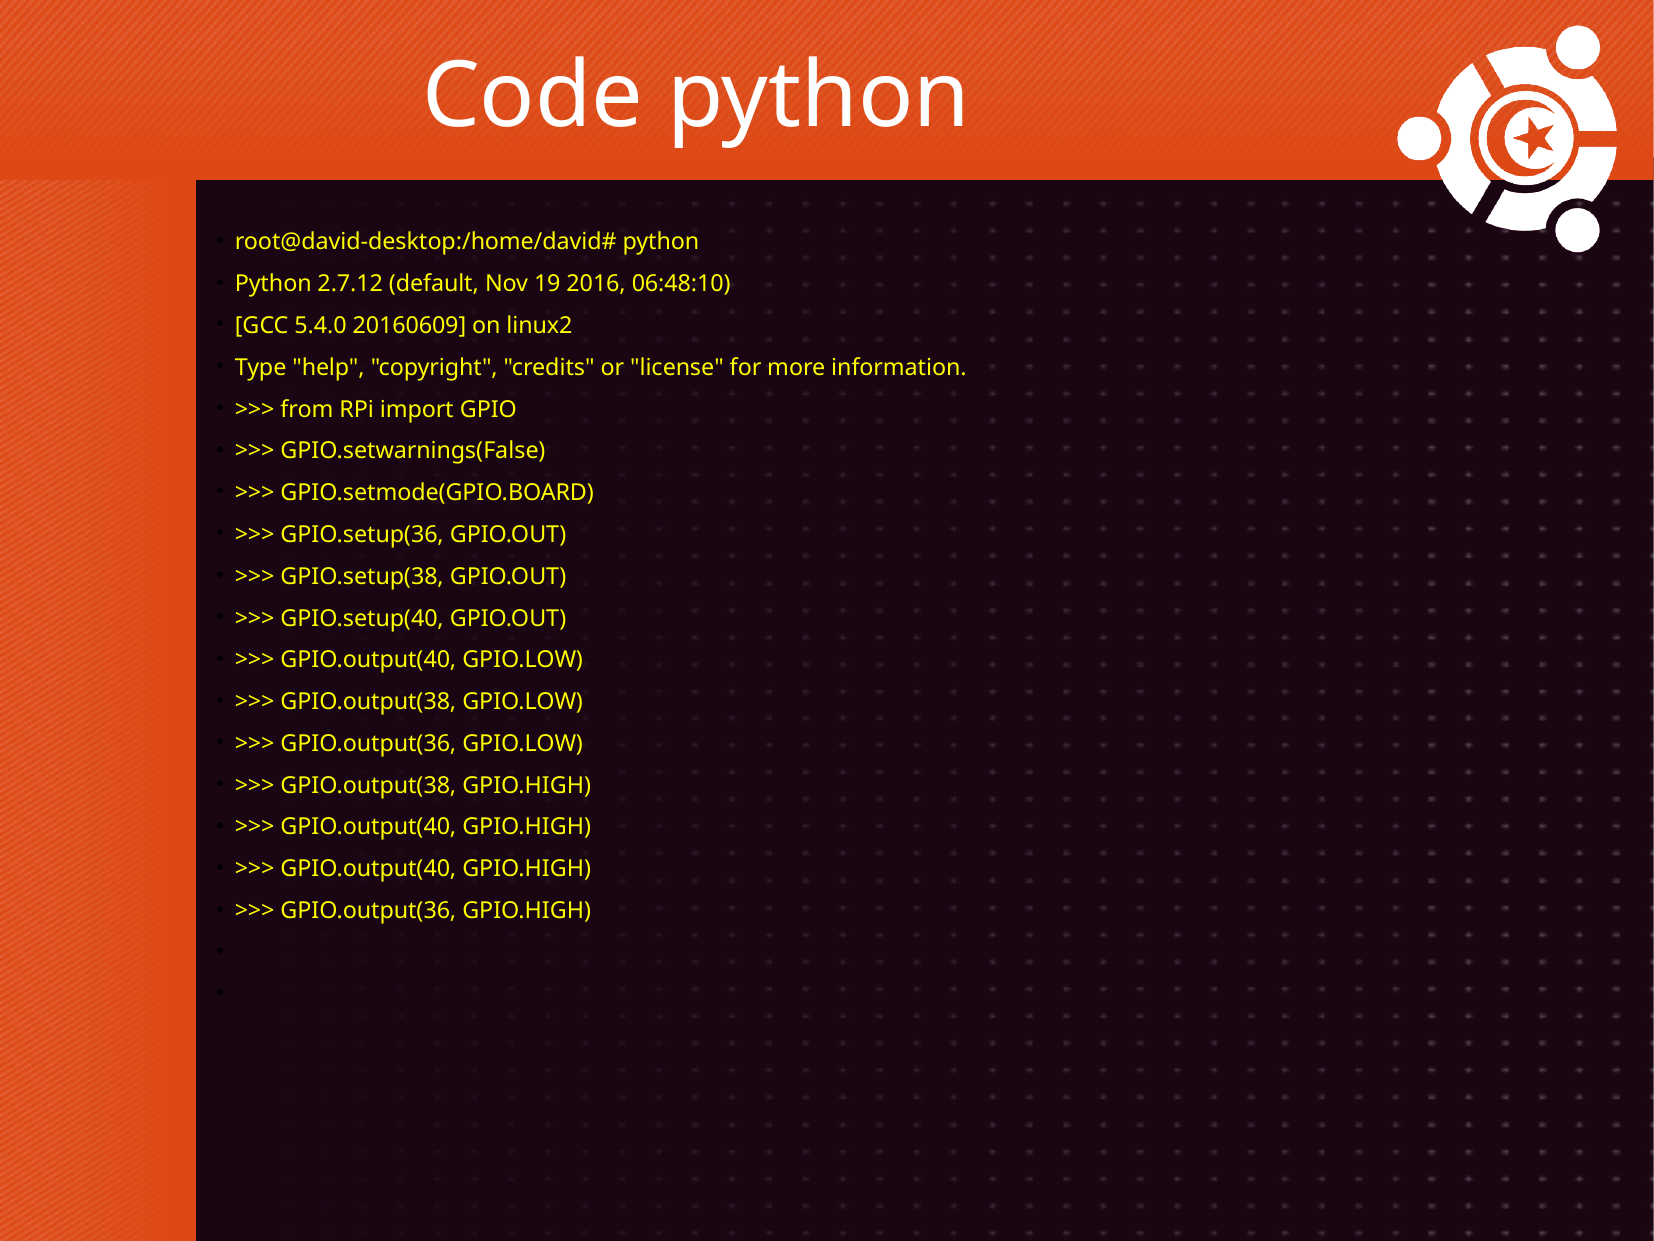

# Code python
root@david-desktop:/home/david# python
Python 2.7.12 (default, Nov 19 2016, 06:48:10)
[GCC 5.4.0 20160609] on linux2
Type "help", "copyright", "credits" or "license" for more information.
>>> from RPi import GPIO
>>> GPIO.setwarnings(False)
>>> GPIO.setmode(GPIO.BOARD)
>>> GPIO.setup(36, GPIO.OUT)
>>> GPIO.setup(38, GPIO.OUT)
>>> GPIO.setup(40, GPIO.OUT)
>>> GPIO.output(40, GPIO.LOW)
>>> GPIO.output(38, GPIO.LOW)
>>> GPIO.output(36, GPIO.LOW)
>>> GPIO.output(38, GPIO.HIGH)
>>> GPIO.output(40, GPIO.HIGH)
>>> GPIO.output(40, GPIO.HIGH)
>>> GPIO.output(36, GPIO.HIGH)